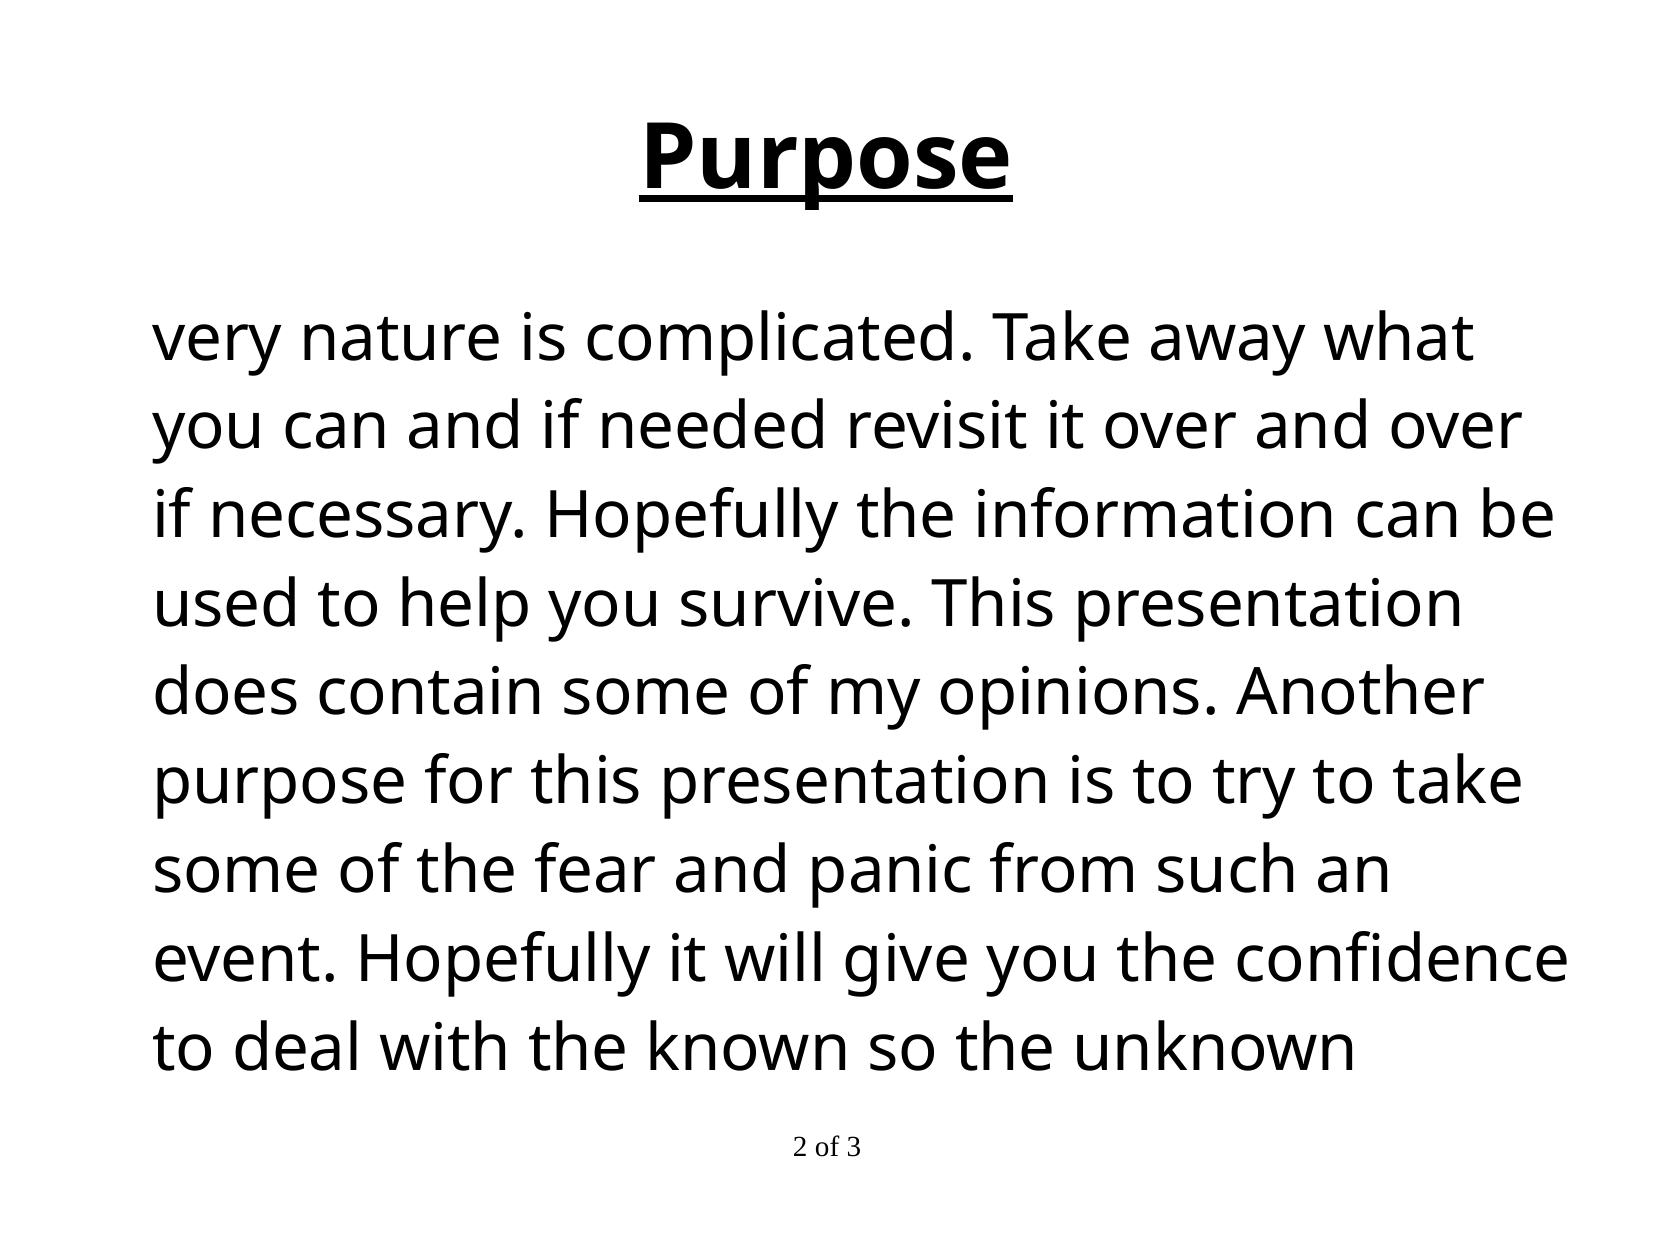

# Purpose
very nature is complicated. Take away what you can and if needed revisit it over and over if necessary. Hopefully the information can be used to help you survive. This presentation does contain some of my opinions. Another purpose for this presentation is to try to take some of the fear and panic from such an event. Hopefully it will give you the confidence to deal with the known so the unknown
2 of 3